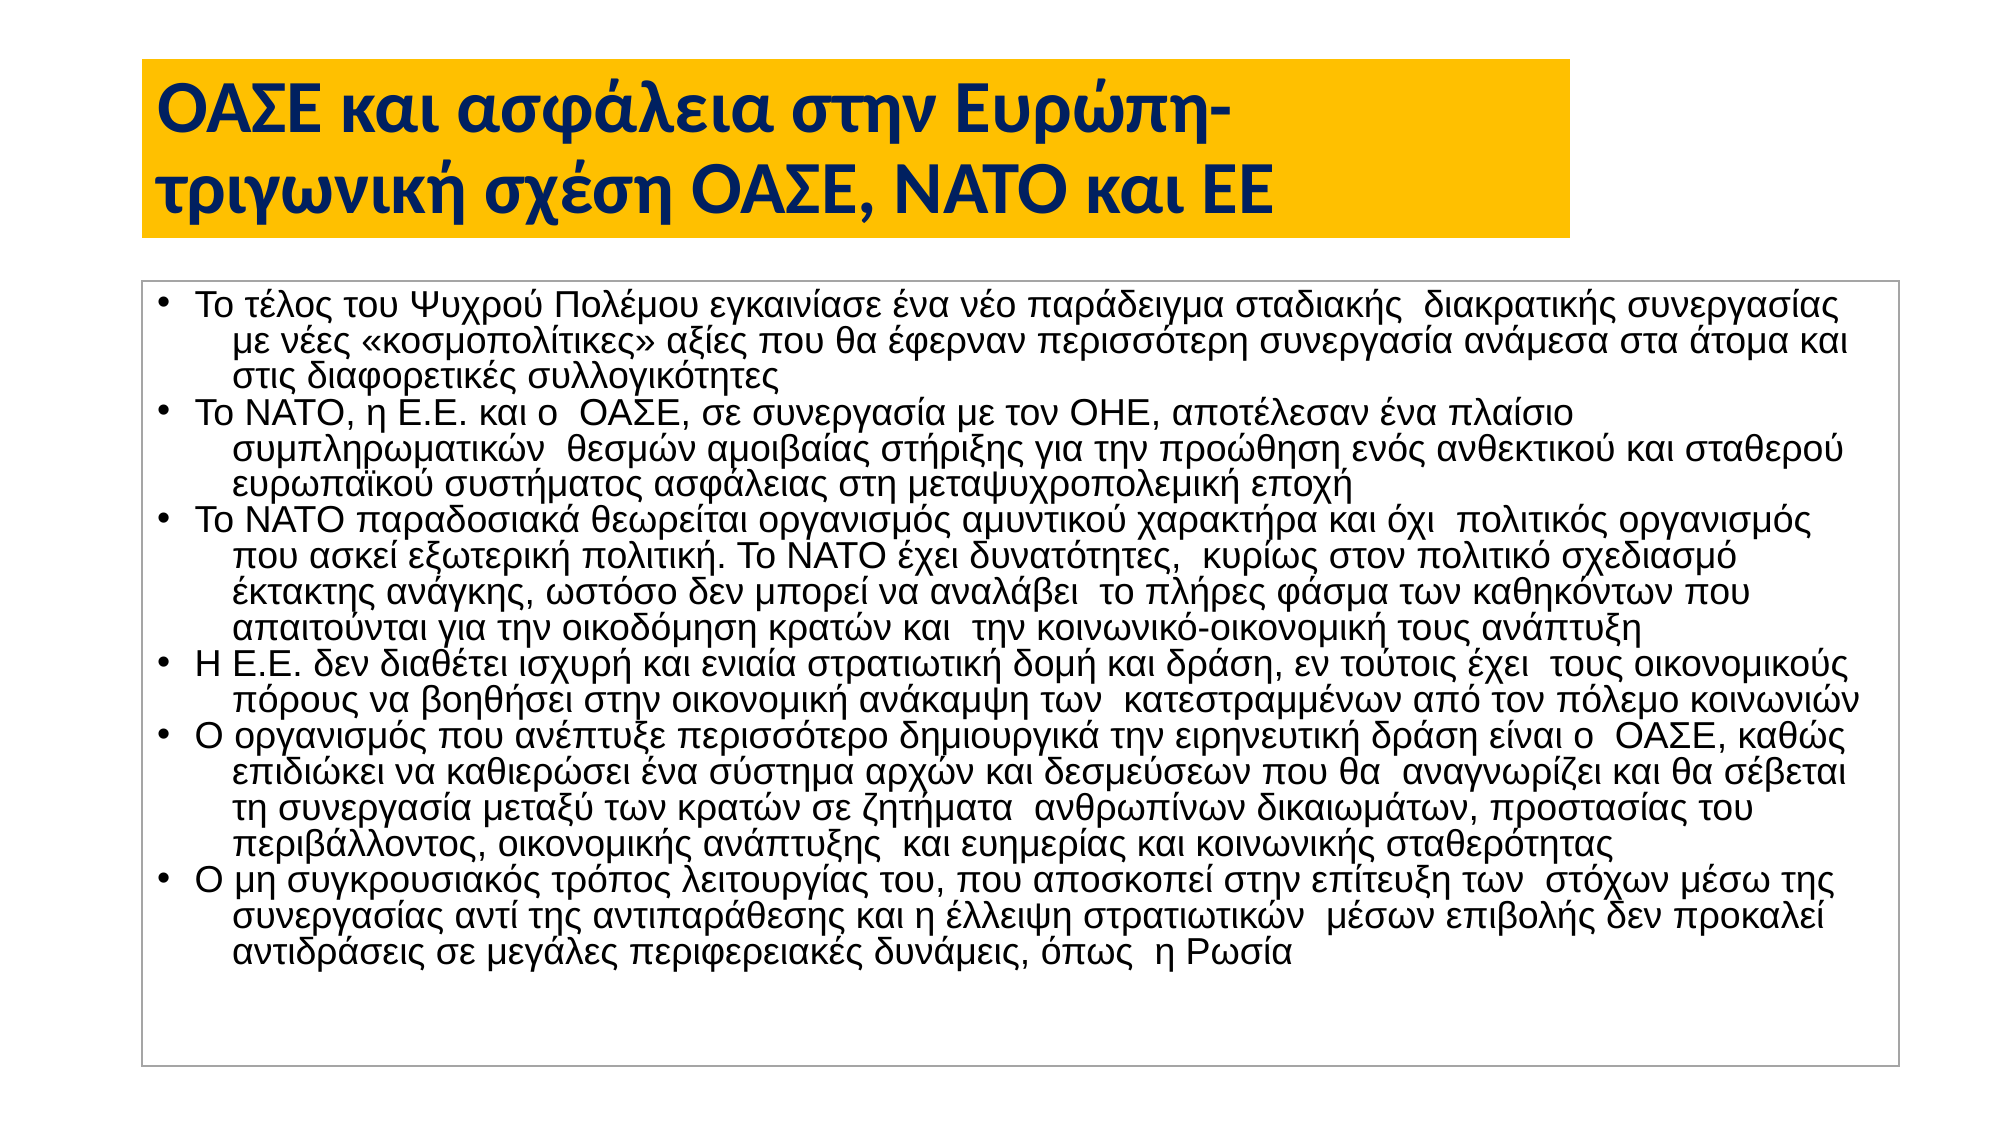

# ΟΑΣΕ και ασφάλεια στην Ευρώπη- τριγωνική σχέση ΟΑΣΕ, ΝΑΤΟ και ΕΕ
Το τέλος του Ψυχρού Πολέμου εγκαινίασε ένα νέο παράδειγμα σταδιακής  διακρατικής συνεργασίας με νέες «κοσμοπολίτικες» αξίες που θα έφερναν περισσότερη συνεργασία ανάμεσα στα άτομα και στις διαφορετικές συλλογικότητες
Το ΝΑΤΟ, η Ε.Ε. και ο  ΟΑΣΕ, σε συνεργασία με τον ΟΗΕ, αποτέλεσαν ένα πλαίσιο συμπληρωματικών  θεσμών αμοιβαίας στήριξης για την προώθηση ενός ανθεκτικού και σταθερού  ευρωπαϊκού συστήματος ασφάλειας στη μεταψυχροπολεμική εποχή
Το ΝΑΤΟ παραδοσιακά θεωρείται οργανισμός αμυντικού χαρακτήρα και όχι  πολιτικός οργανισμός που ασκεί εξωτερική πολιτική. Το NATO έχει δυνατότητες,  κυρίως στον πολιτικό σχεδιασμό έκτακτης ανάγκης, ωστόσο δεν μπορεί να αναλάβει  το πλήρες φάσμα των καθηκόντων που απαιτούνται για την οικοδόμηση κρατών και  την κοινωνικό-οικονομική τους ανάπτυξη
H Ε.Ε. δεν διαθέτει ισχυρή και ενιαία στρατιωτική δομή και δράση, εν τούτοις έχει  τους οικονομικούς πόρους να βοηθήσει στην οικονομική ανάκαμψη των  κατεστραμμένων από τον πόλεμο κοινωνιών
Ο οργανισμός που ανέπτυξε περισσότερο δημιουργικά την ειρηνευτική δράση είναι ο  ΟΑΣΕ, καθώς επιδιώκει να καθιερώσει ένα σύστημα αρχών και δεσμεύσεων που θα  αναγνωρίζει και θα σέβεται τη συνεργασία μεταξύ των κρατών σε ζητήματα  ανθρωπίνων δικαιωμάτων, προστασίας του περιβάλλοντος, οικονομικής ανάπτυξης  και ευημερίας και κοινωνικής σταθερότητας
Ο μη συγκρουσιακός τρόπος λειτουργίας του, που αποσκοπεί στην επίτευξη των  στόχων μέσω της συνεργασίας αντί της αντιπαράθεσης και η έλλειψη στρατιωτικών  μέσων επιβολής δεν προκαλεί αντιδράσεις σε μεγάλες περιφερειακές δυνάμεις, όπως  η Ρωσία